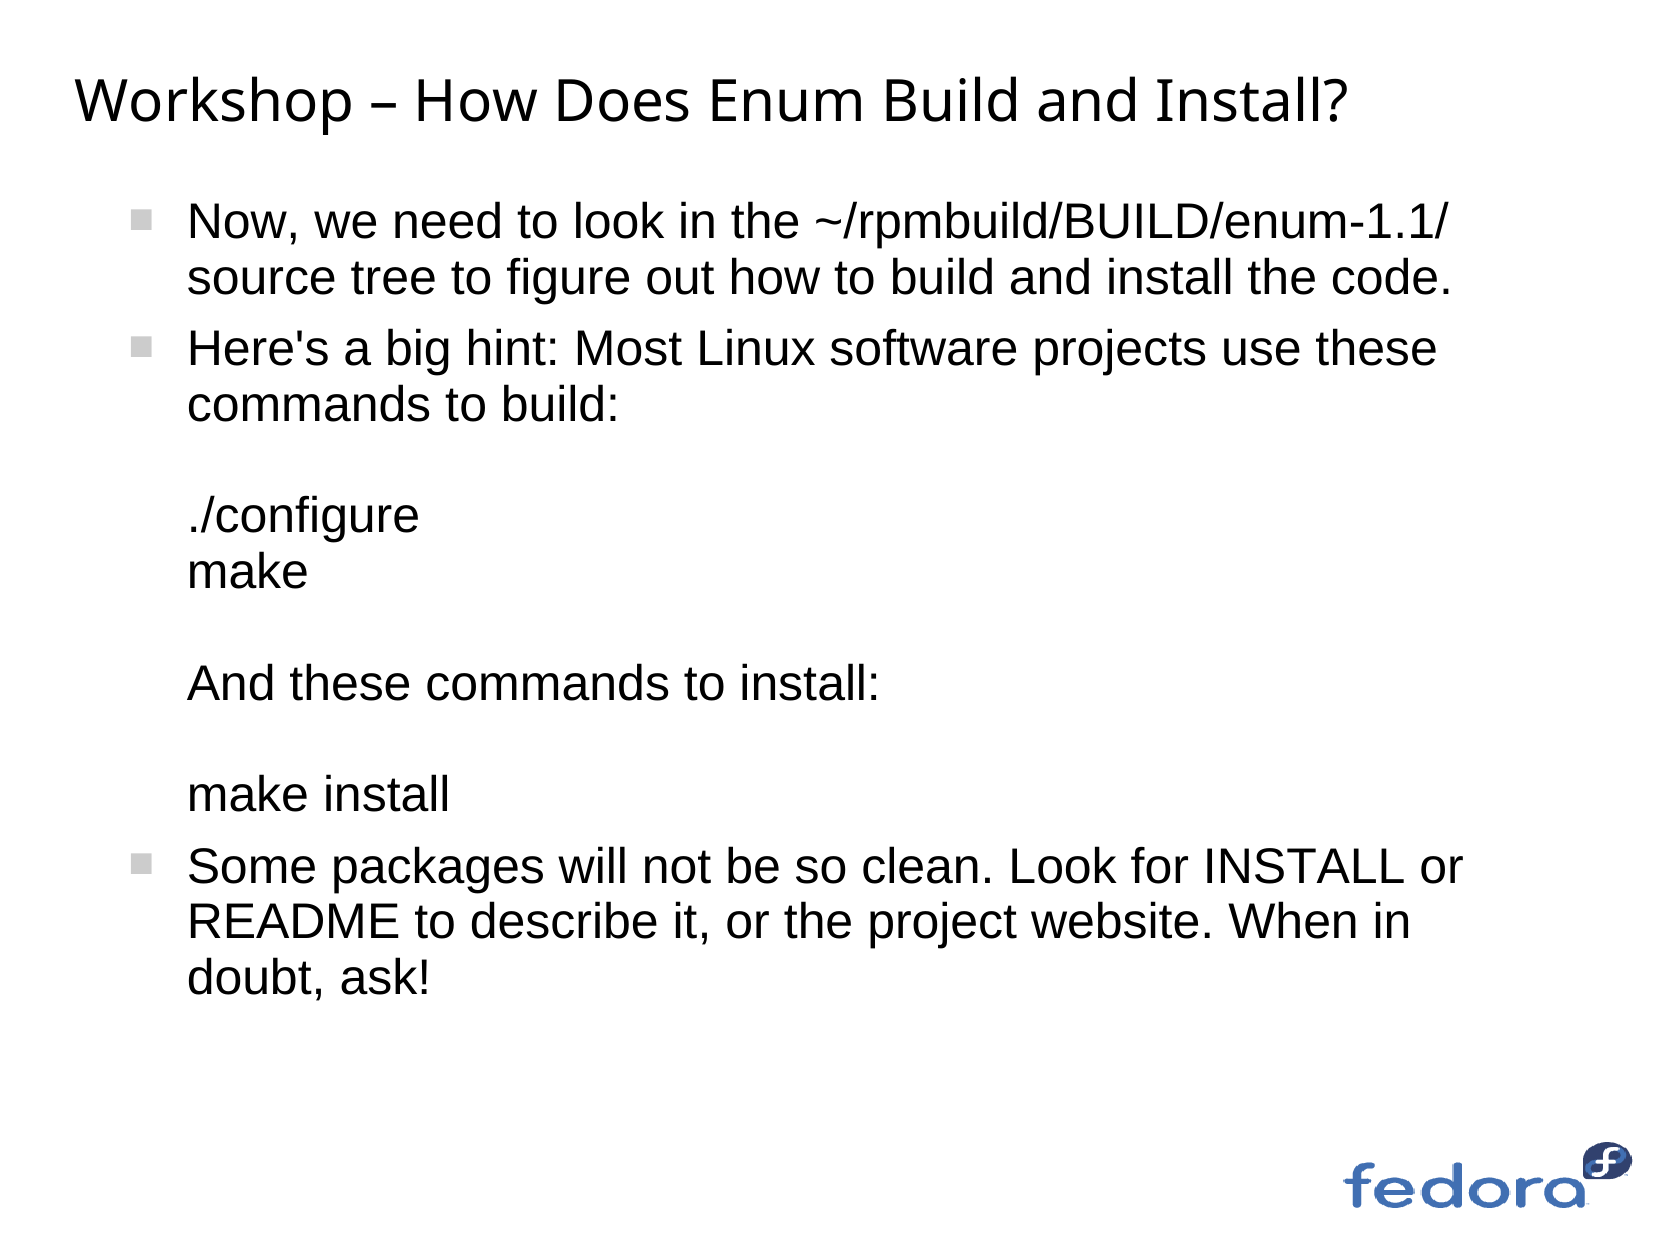

# Workshop – How Does Enum Build and Install?
Now, we need to look in the ~/rpmbuild/BUILD/enum-1.1/ source tree to figure out how to build and install the code.
Here's a big hint: Most Linux software projects use these commands to build:
./configure
make
And these commands to install:
make install
Some packages will not be so clean. Look for INSTALL or README to describe it, or the project website. When in doubt, ask!